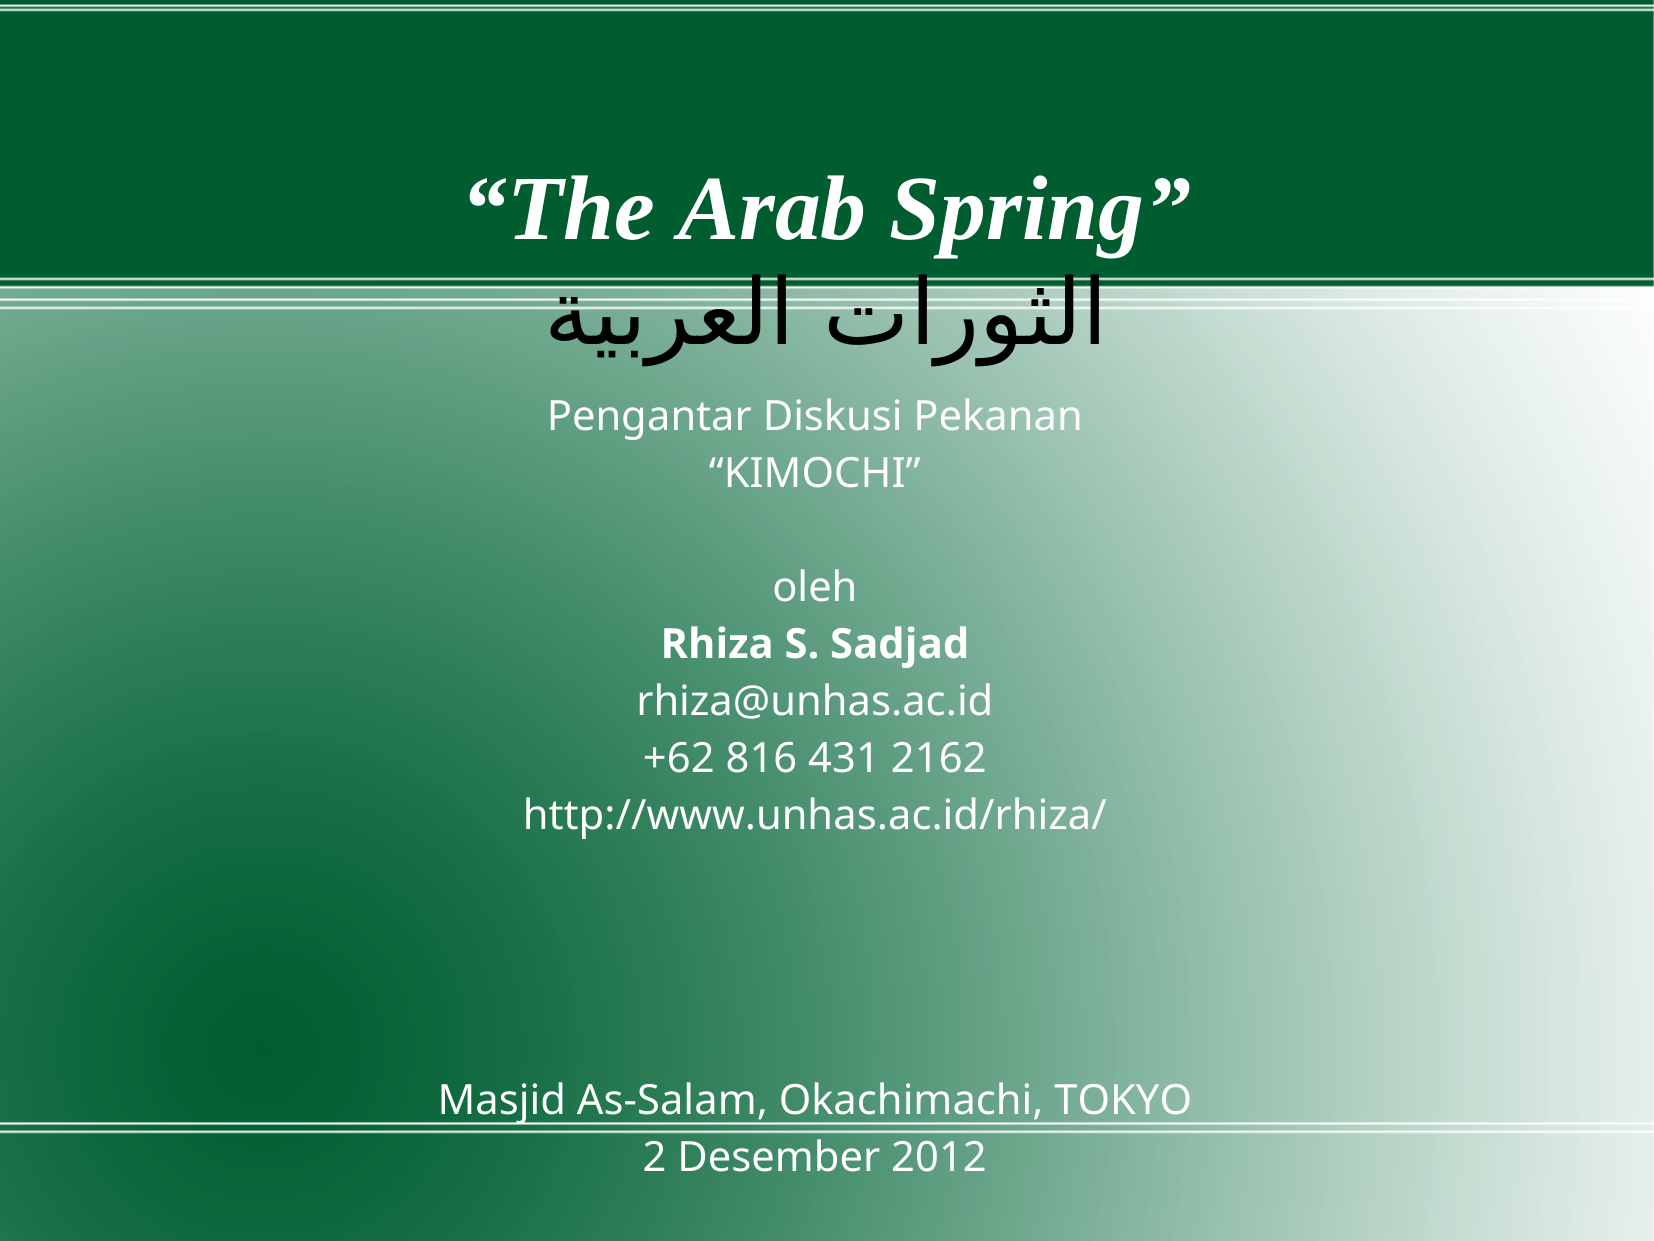

# “The Arab Spring” الثورات العربية
Pengantar Diskusi Pekanan
“KIMOCHI”
oleh
Rhiza S. Sadjad
rhiza@unhas.ac.id
+62 816 431 2162
http://www.unhas.ac.id/rhiza/
Masjid As-Salam, Okachimachi, TOKYO
2 Desember 2012